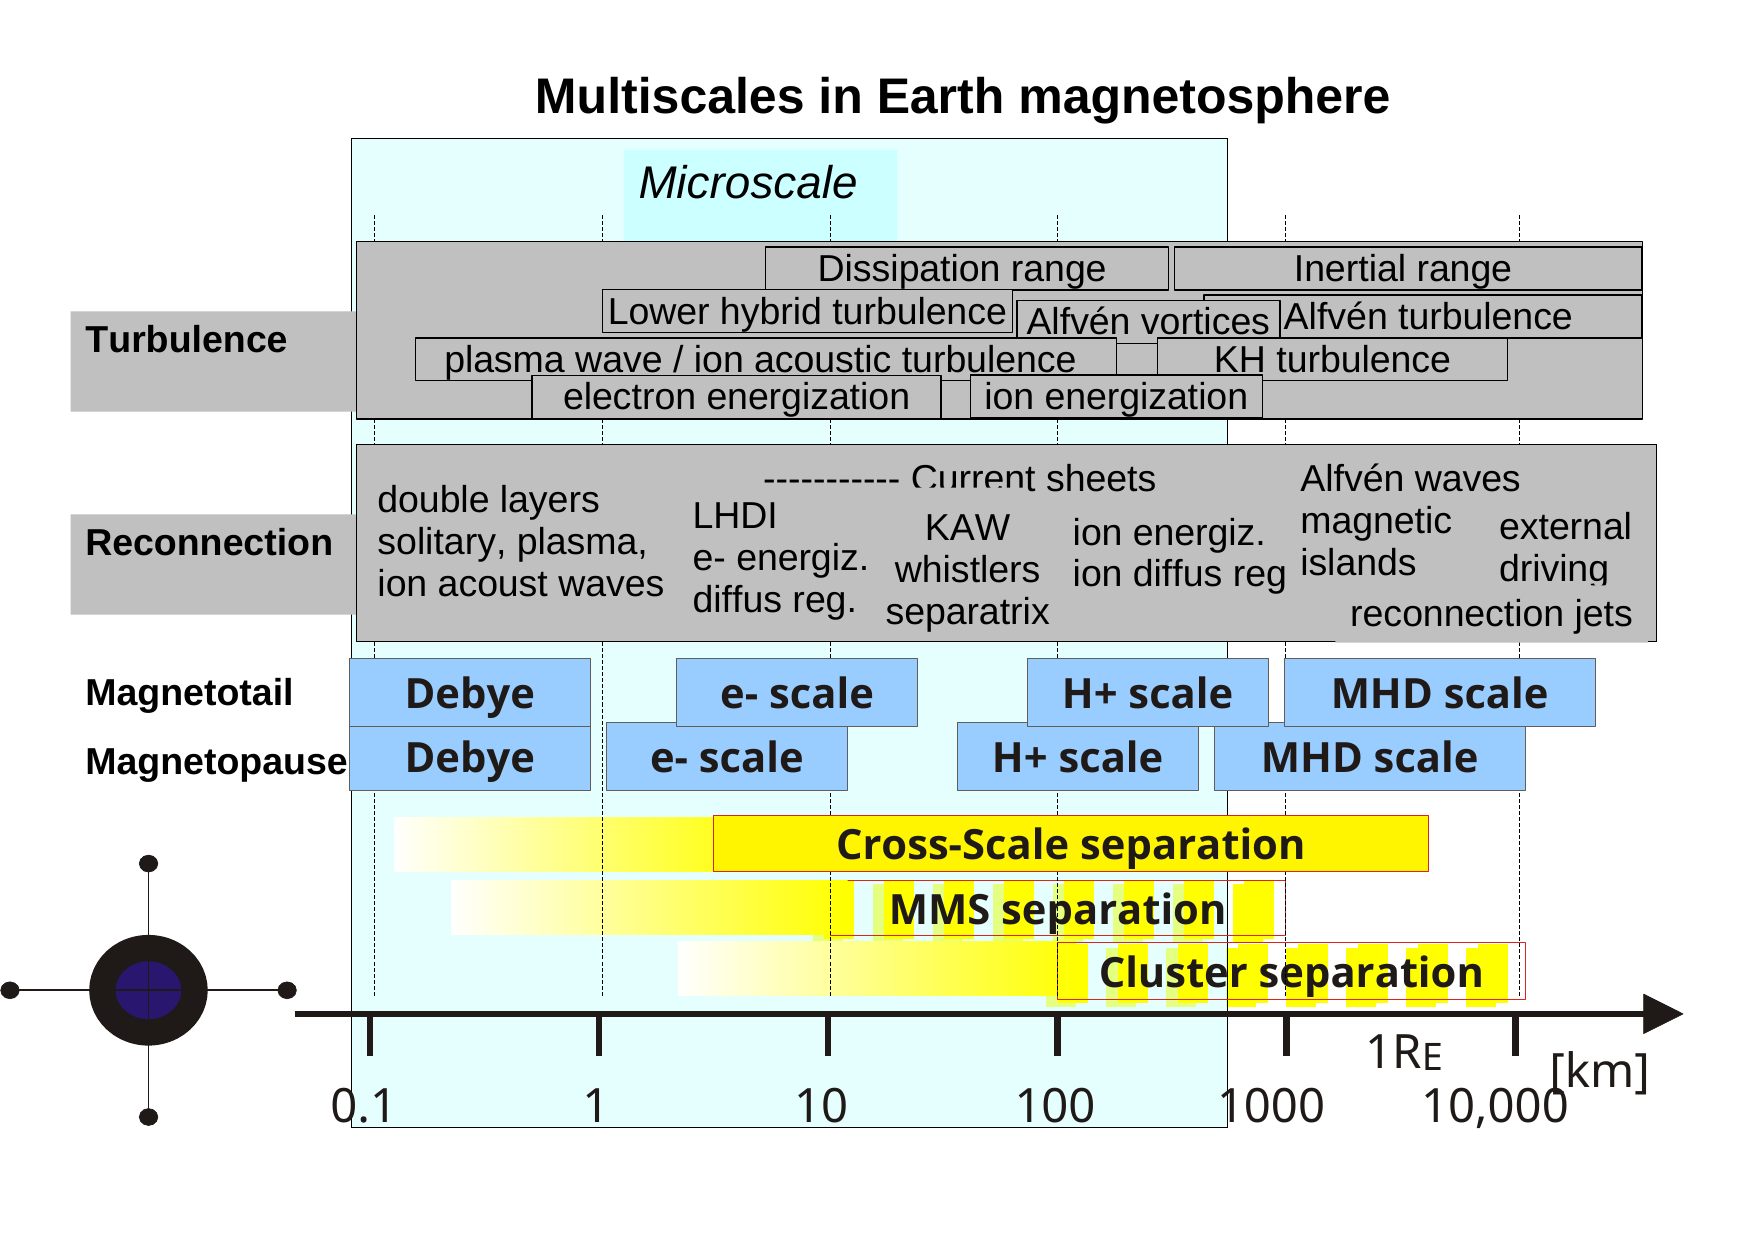

Multiscales in Earth magnetosphere
Dissipation range
Inertial range
Lower hybrid turbulence
 Alfvén turbulence
Alfvén vortices
Turbulence
plasma wave / ion acoustic turbulence
KH turbulence
ion energization
electron energization
----------- Current sheets ---------
Alfvén waves
magnetic
islands
double layers
solitary, plasma,
ion acoust waves
LHDI
e- energiz.
diffus reg.
external
driving
KAW
whistlers
separatrix
ion energiz.
ion diffus reg.
Reconnection
reconnection jets
Debye
e- scale
H+ scale
MHD scale
Magnetotail
Debye
e- scale
H+ scale
MHD scale
Magnetopause
Cross-Scale separation
MMS separation
Cluster separation
[km]
0.1
1
10
100
1000
10,000
1RE
Microscale